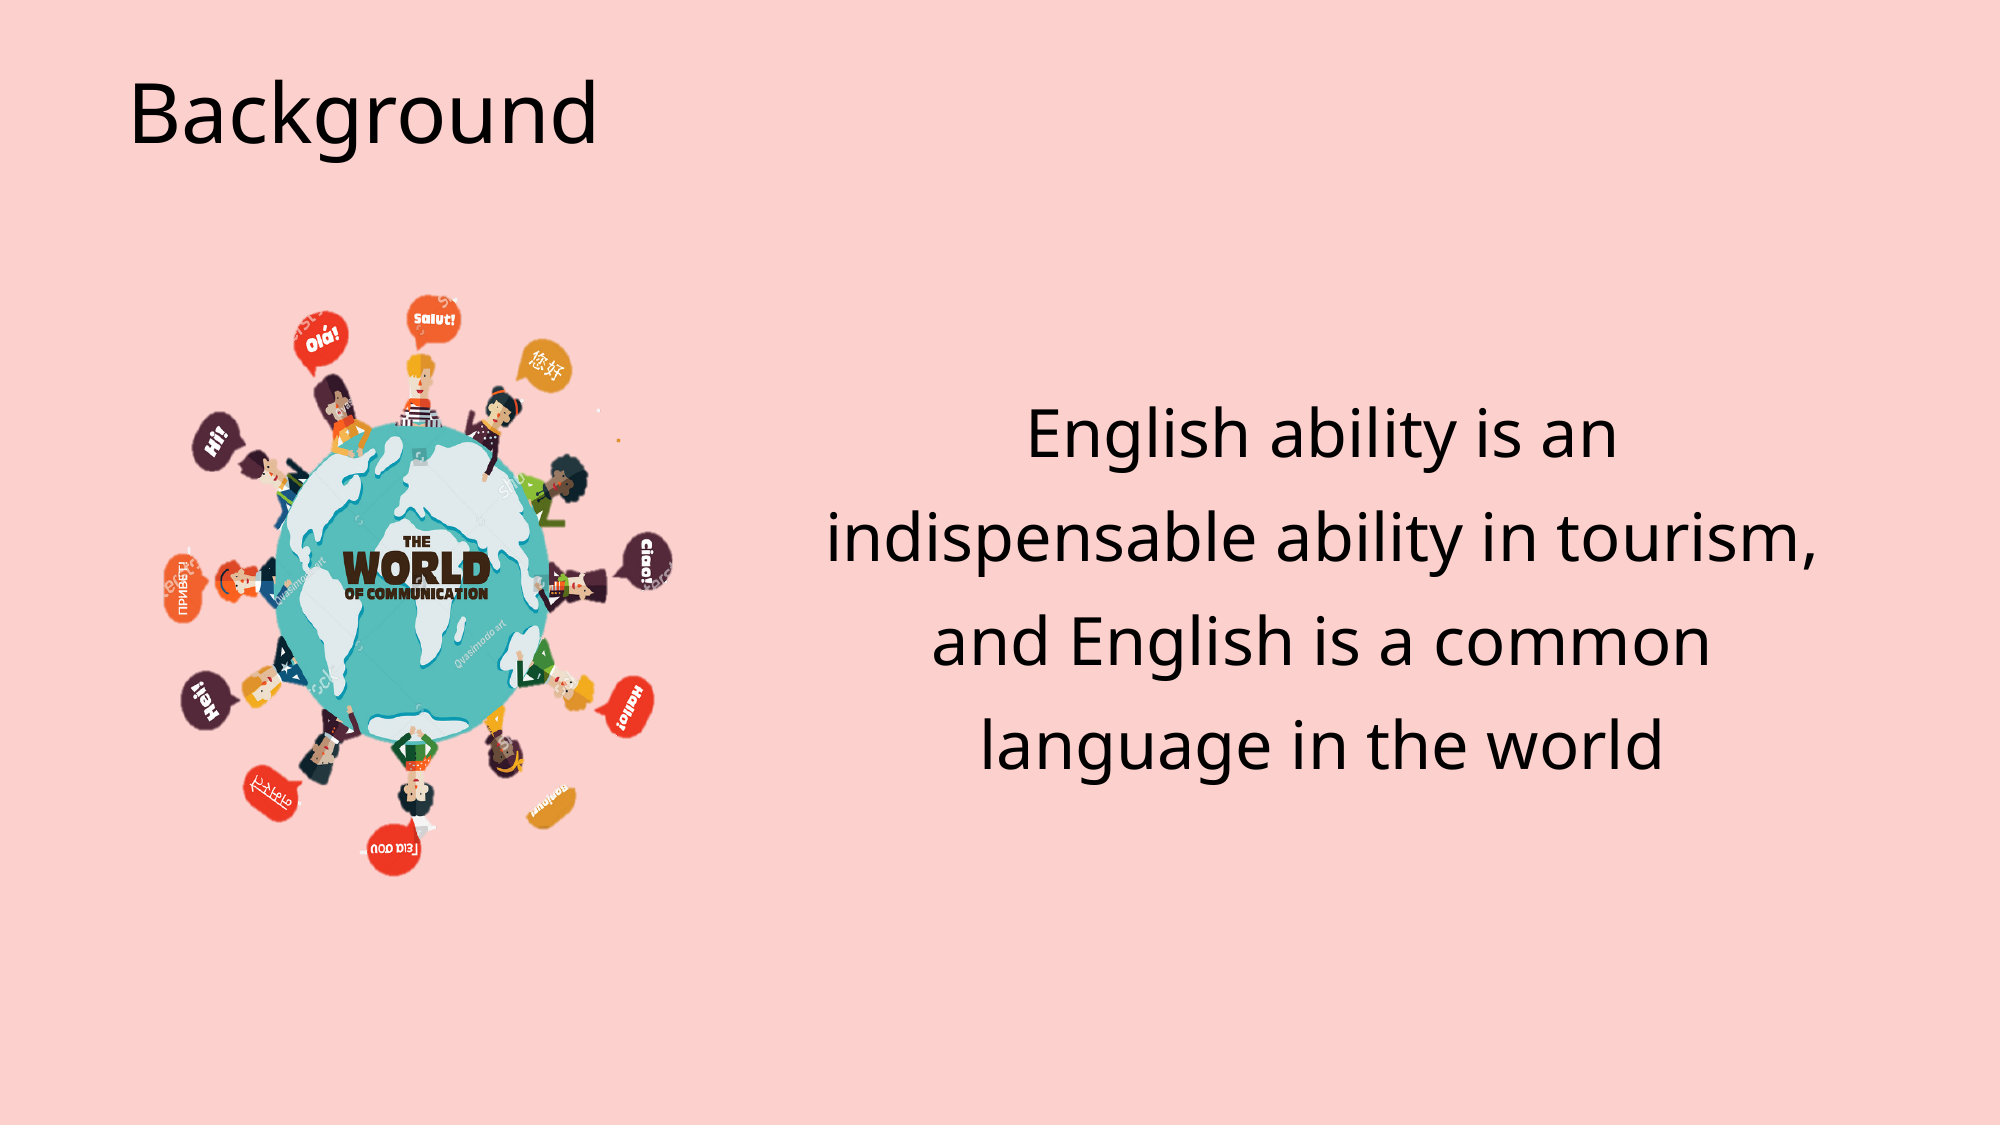

# Background
English ability is an indispensable ability in tourism, and English is a common language in the world